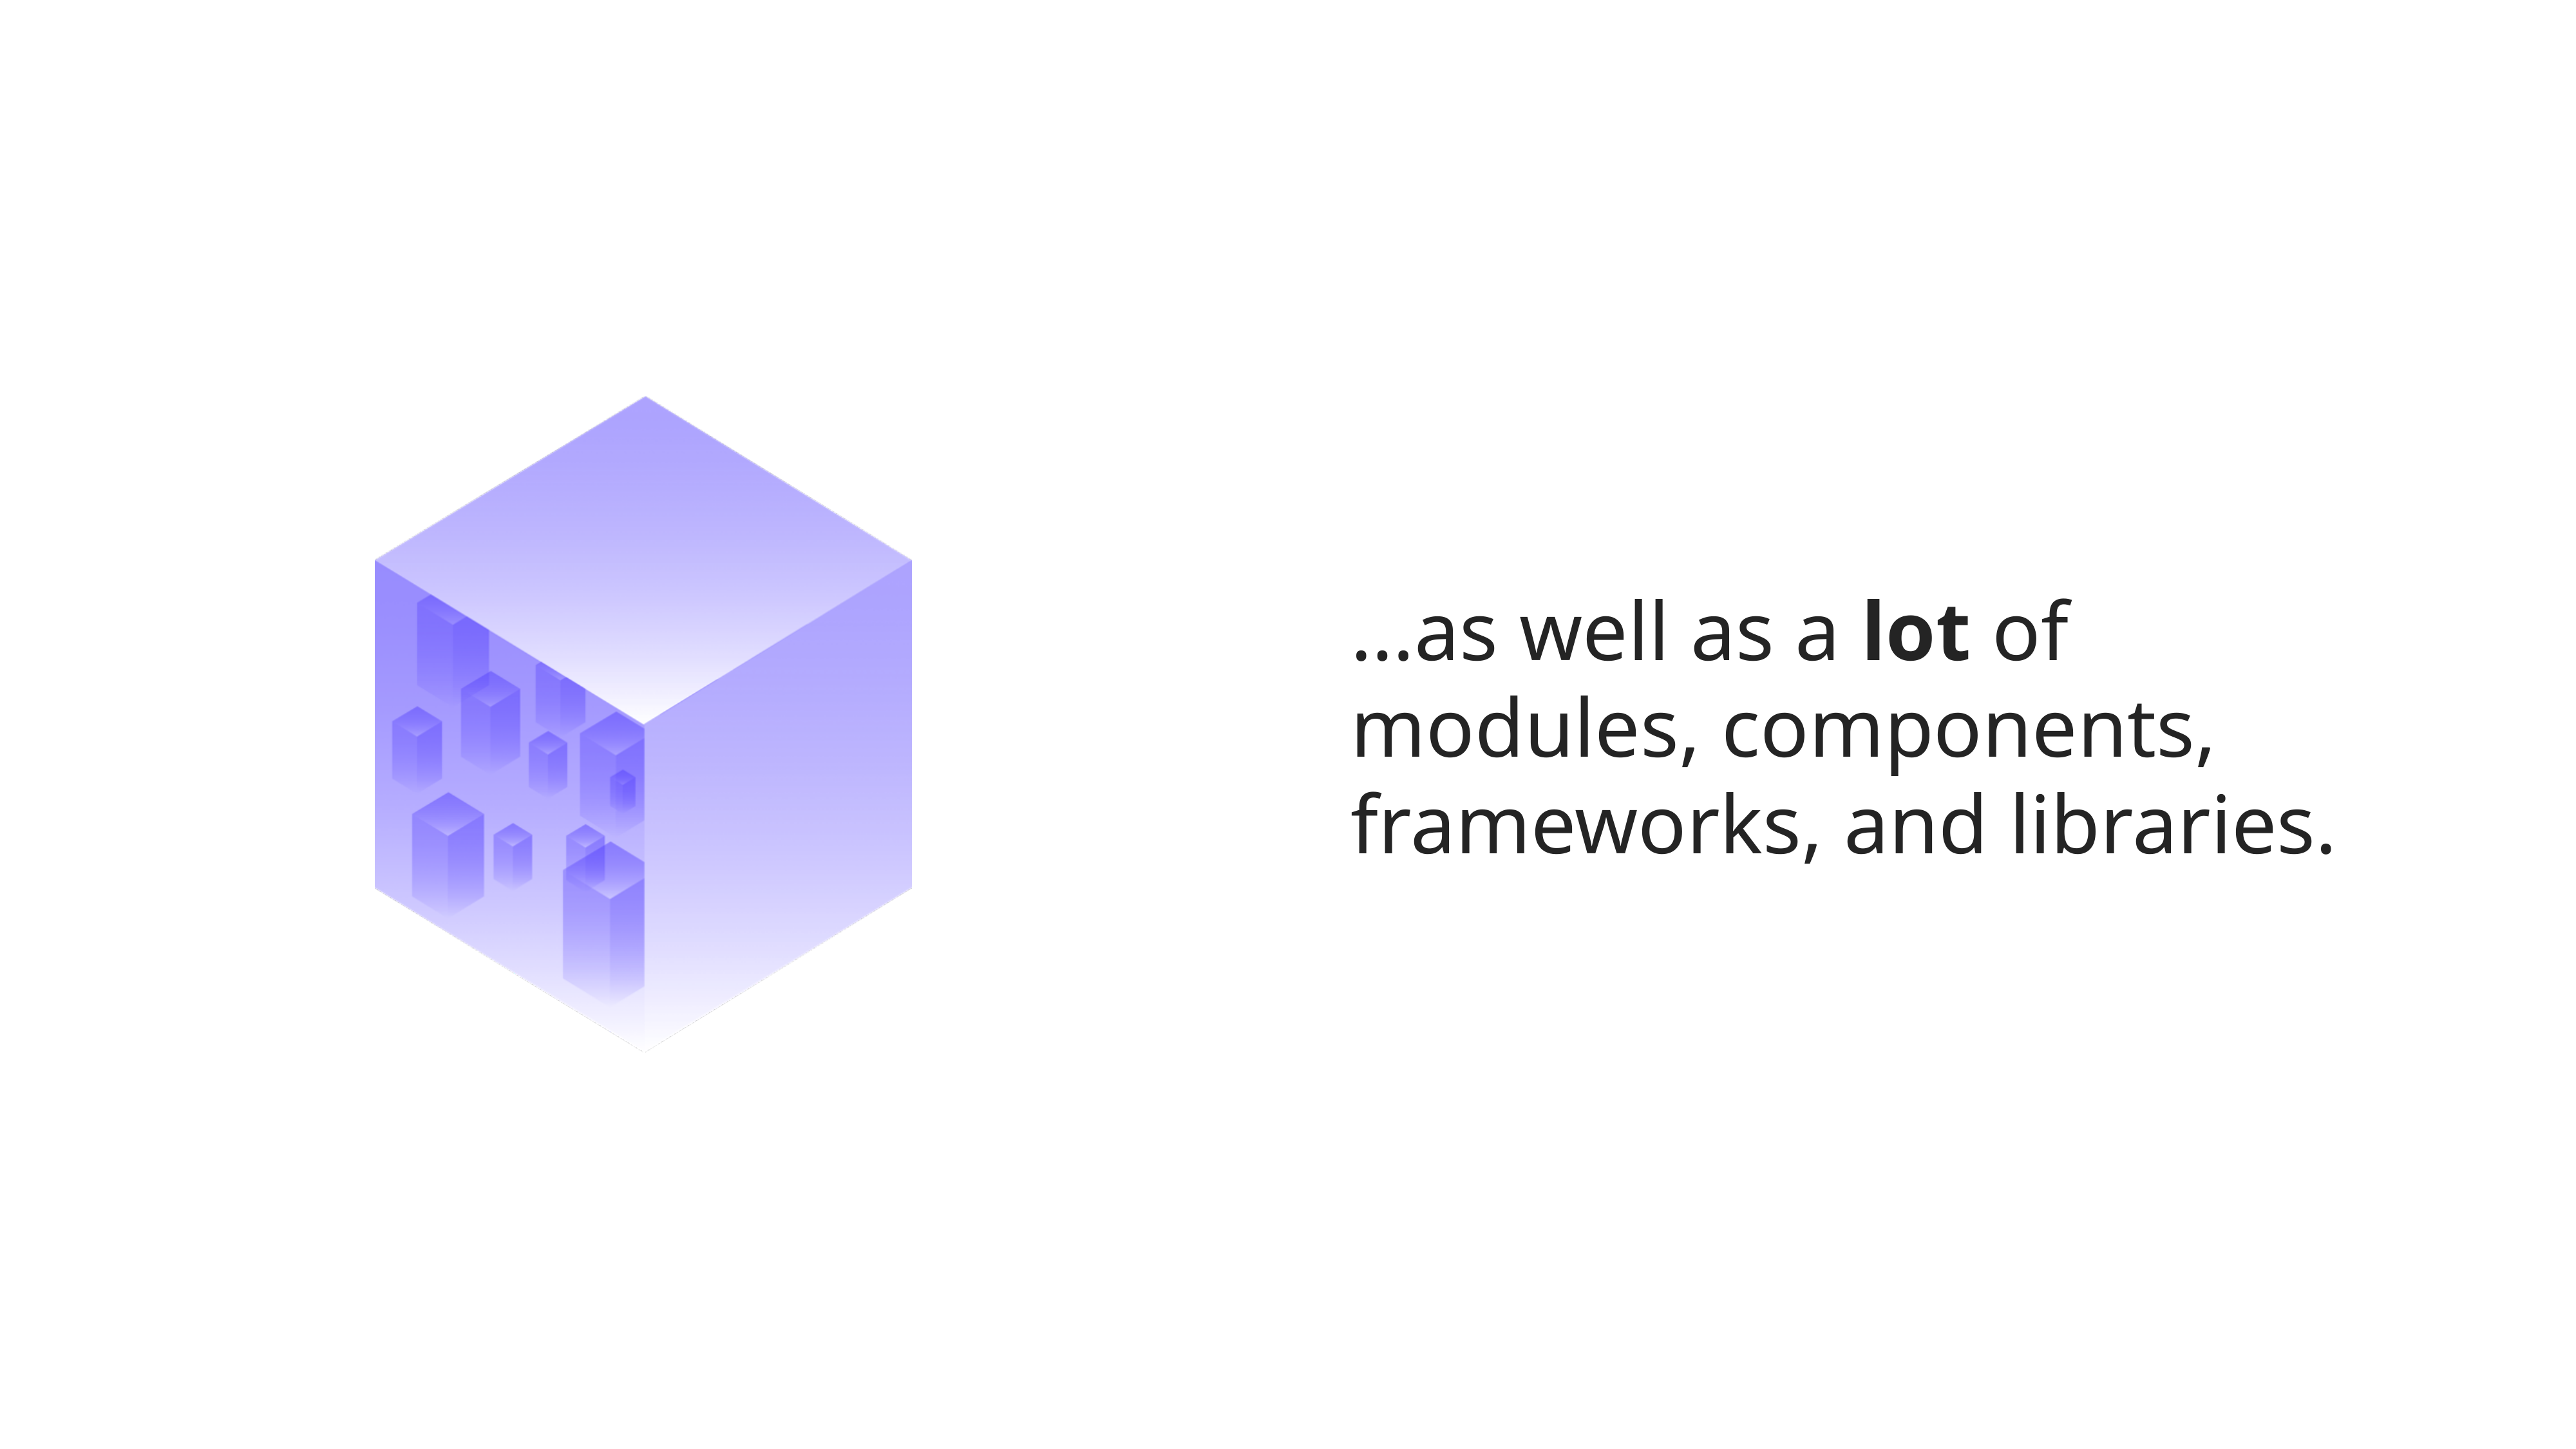

# …as well as a lot of modules, components, frameworks, and libraries.